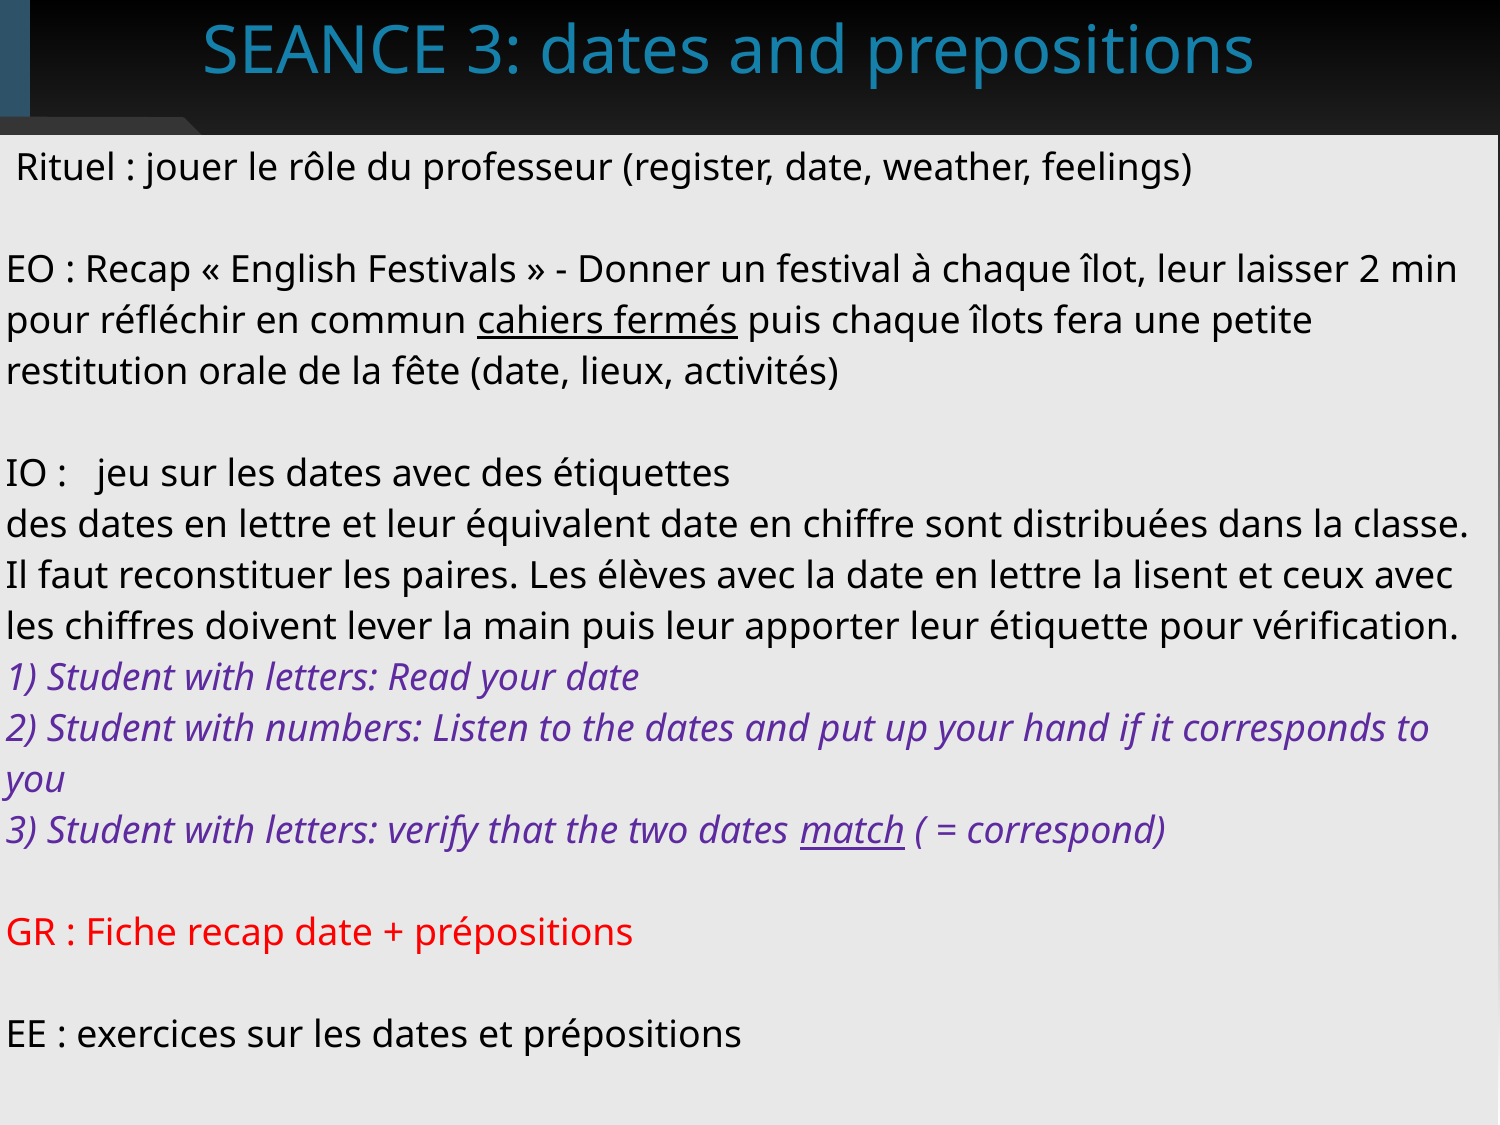

# SEANCE 3: dates and prepositions
| Rituel : jouer le rôle du professeur (register, date, weather, feelings) EO : Recap « English Festivals » - Donner un festival à chaque îlot, leur laisser 2 min pour réfléchir en commun cahiers fermés puis chaque îlots fera une petite restitution orale de la fête (date, lieux, activités)   IO :   jeu sur les dates avec des étiquettes  des dates en lettre et leur équivalent date en chiffre sont distribuées dans la classe. Il faut reconstituer les paires. Les élèves avec la date en lettre la lisent et ceux avec les chiffres doivent lever la main puis leur apporter leur étiquette pour vérification. 1) Student with letters: Read your date 2) Student with numbers: Listen to the dates and put up your hand if it corresponds to you  3) Student with letters: verify that the two dates match ( = correspond)   GR : Fiche recap date + prépositions EE : exercices sur les dates et prépositions |
| --- |